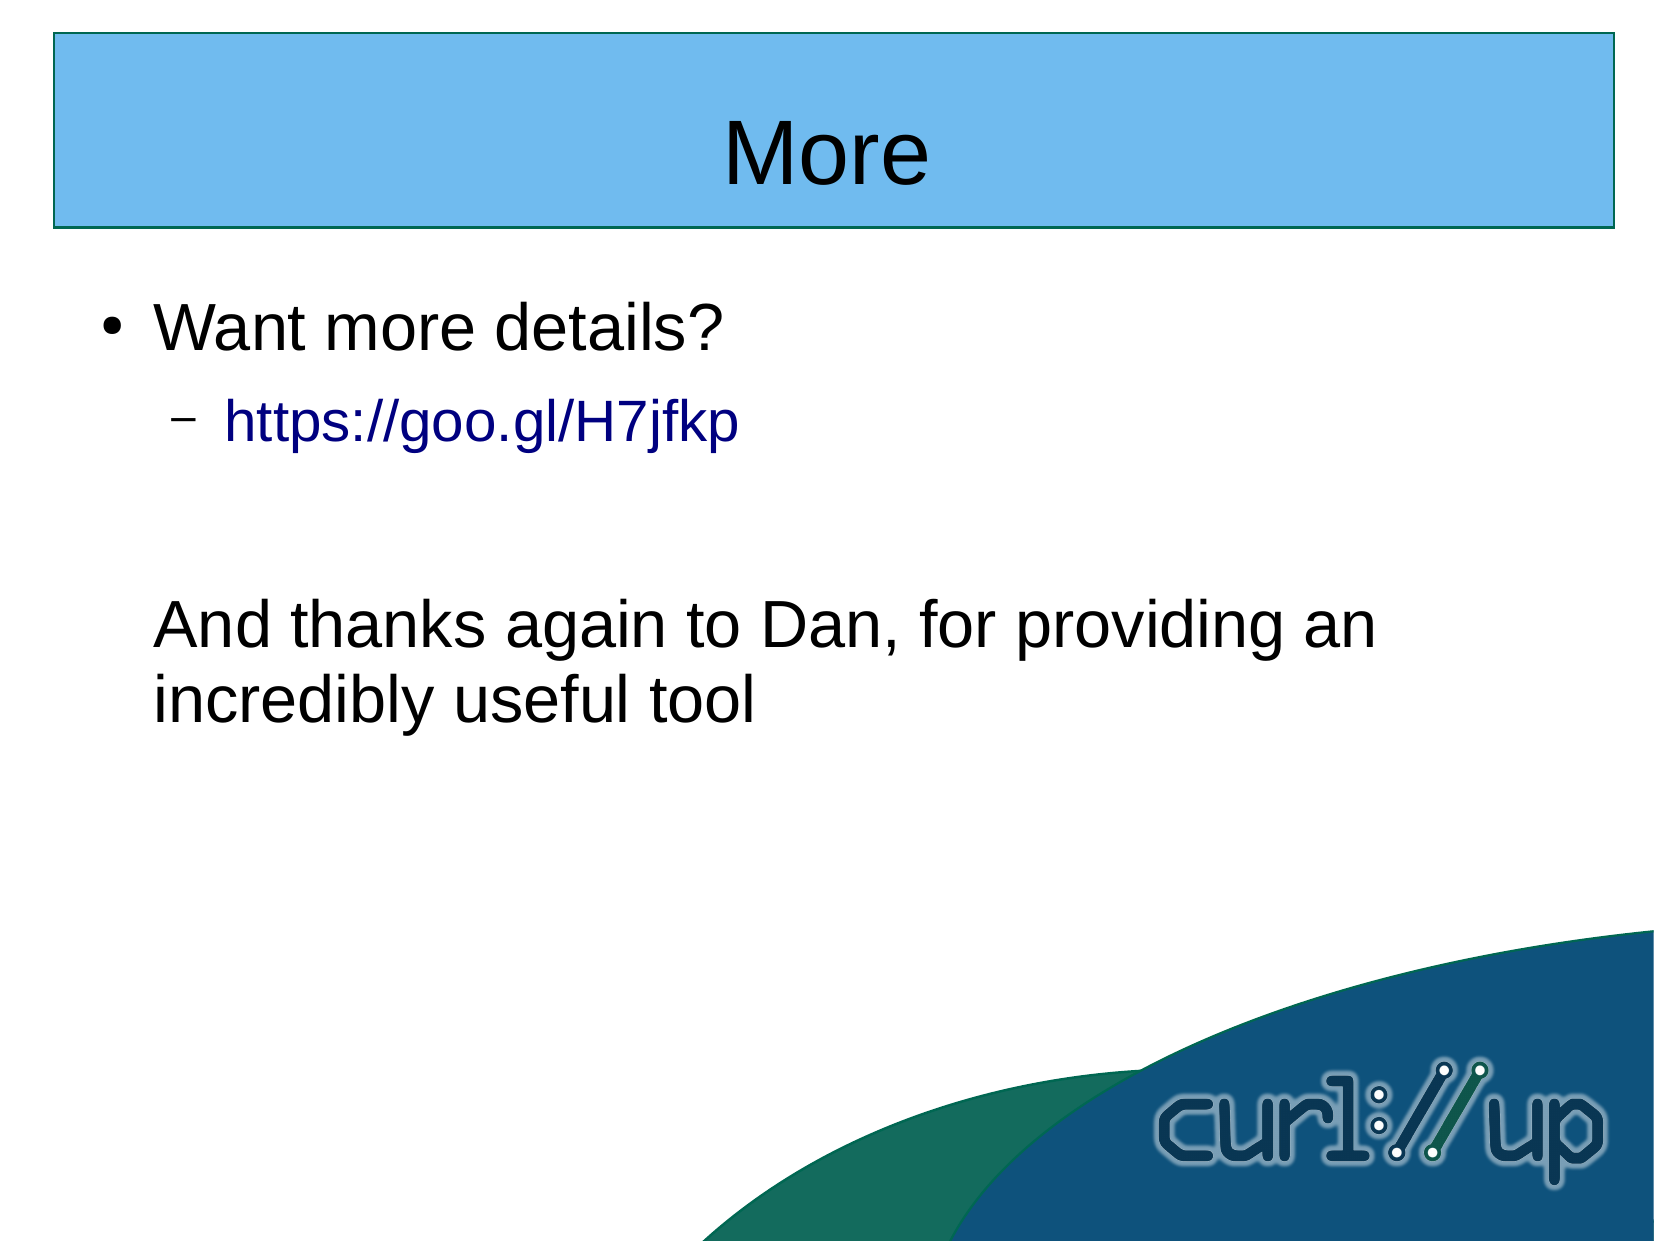

# More
Want more details?
https://goo.gl/H7jfkp
And thanks again to Dan, for providing an incredibly useful tool